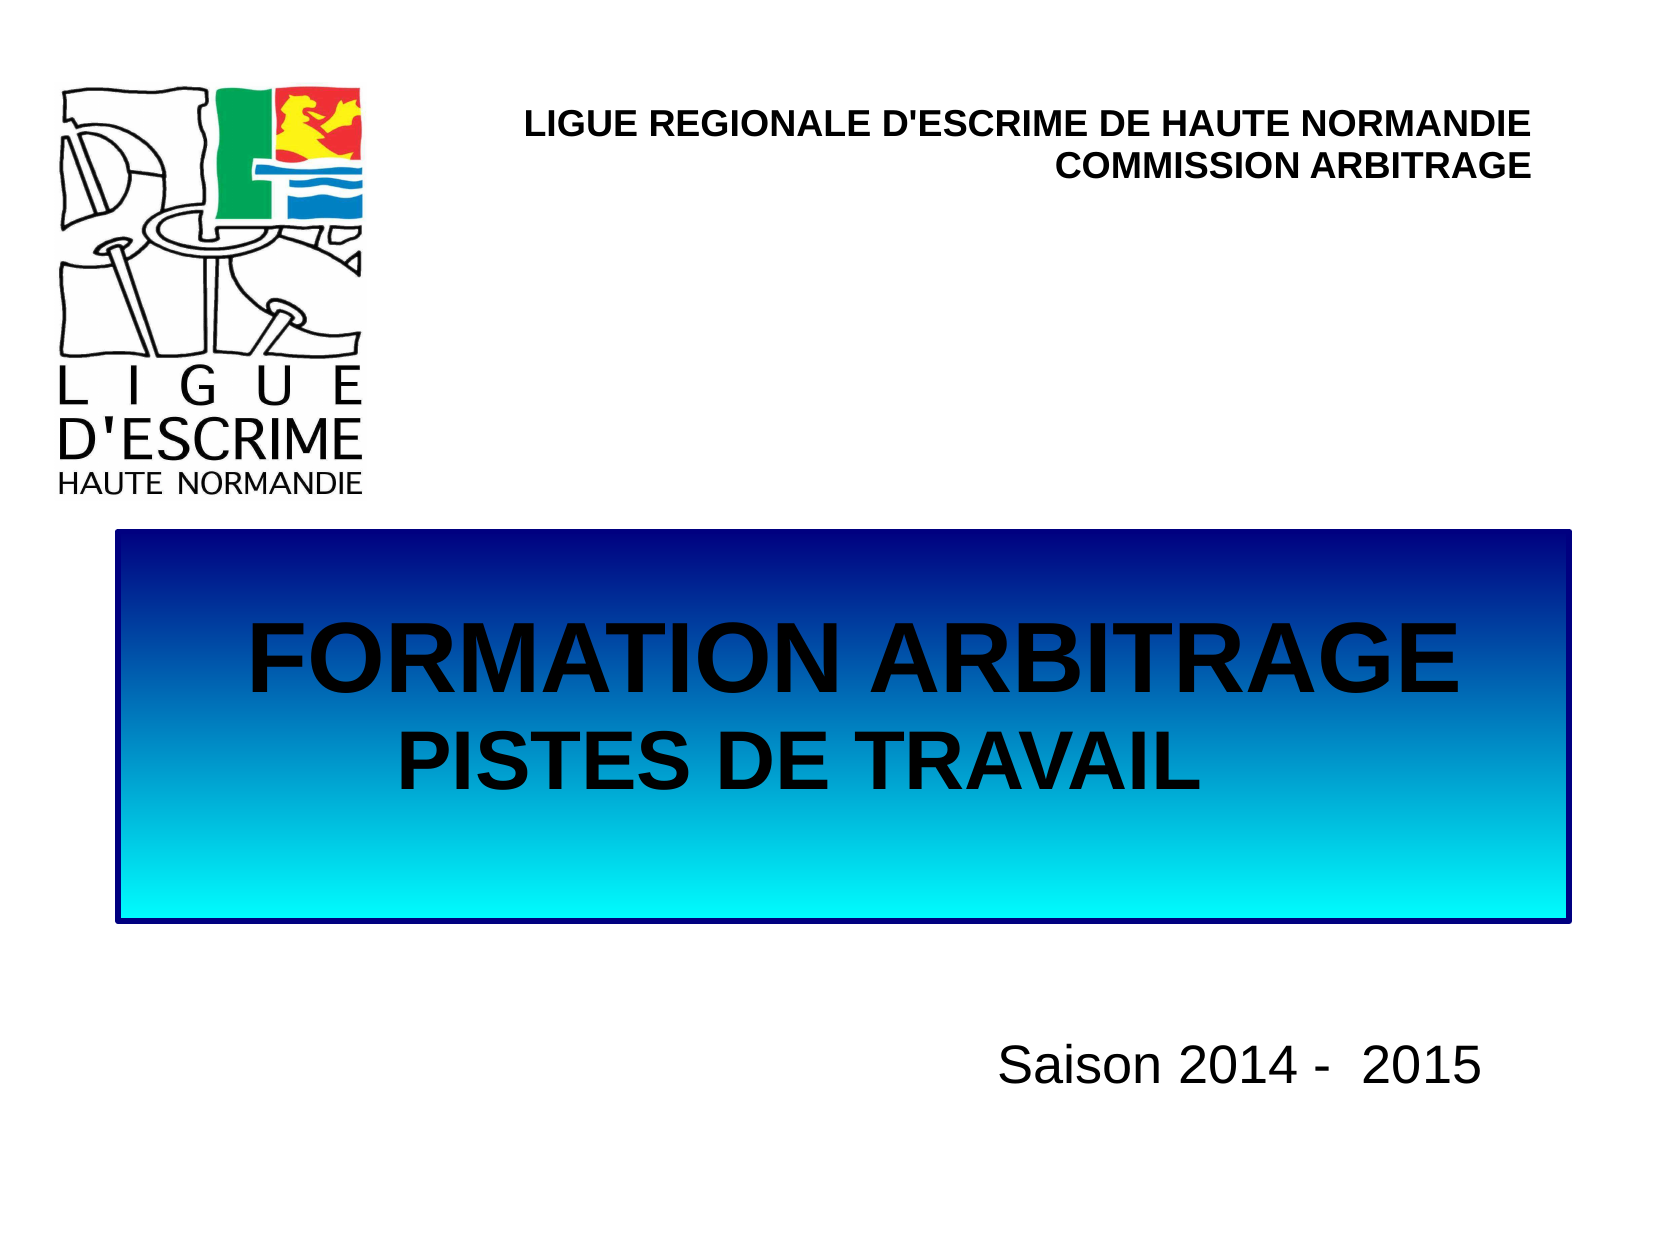

LIGUE REGIONALE D'ESCRIME DE HAUTE NORMANDIE
COMMISSION ARBITRAGE
 FORMATION ARBITRAGE
PISTES DE TRAVAIL
Saison 2014 - 2015